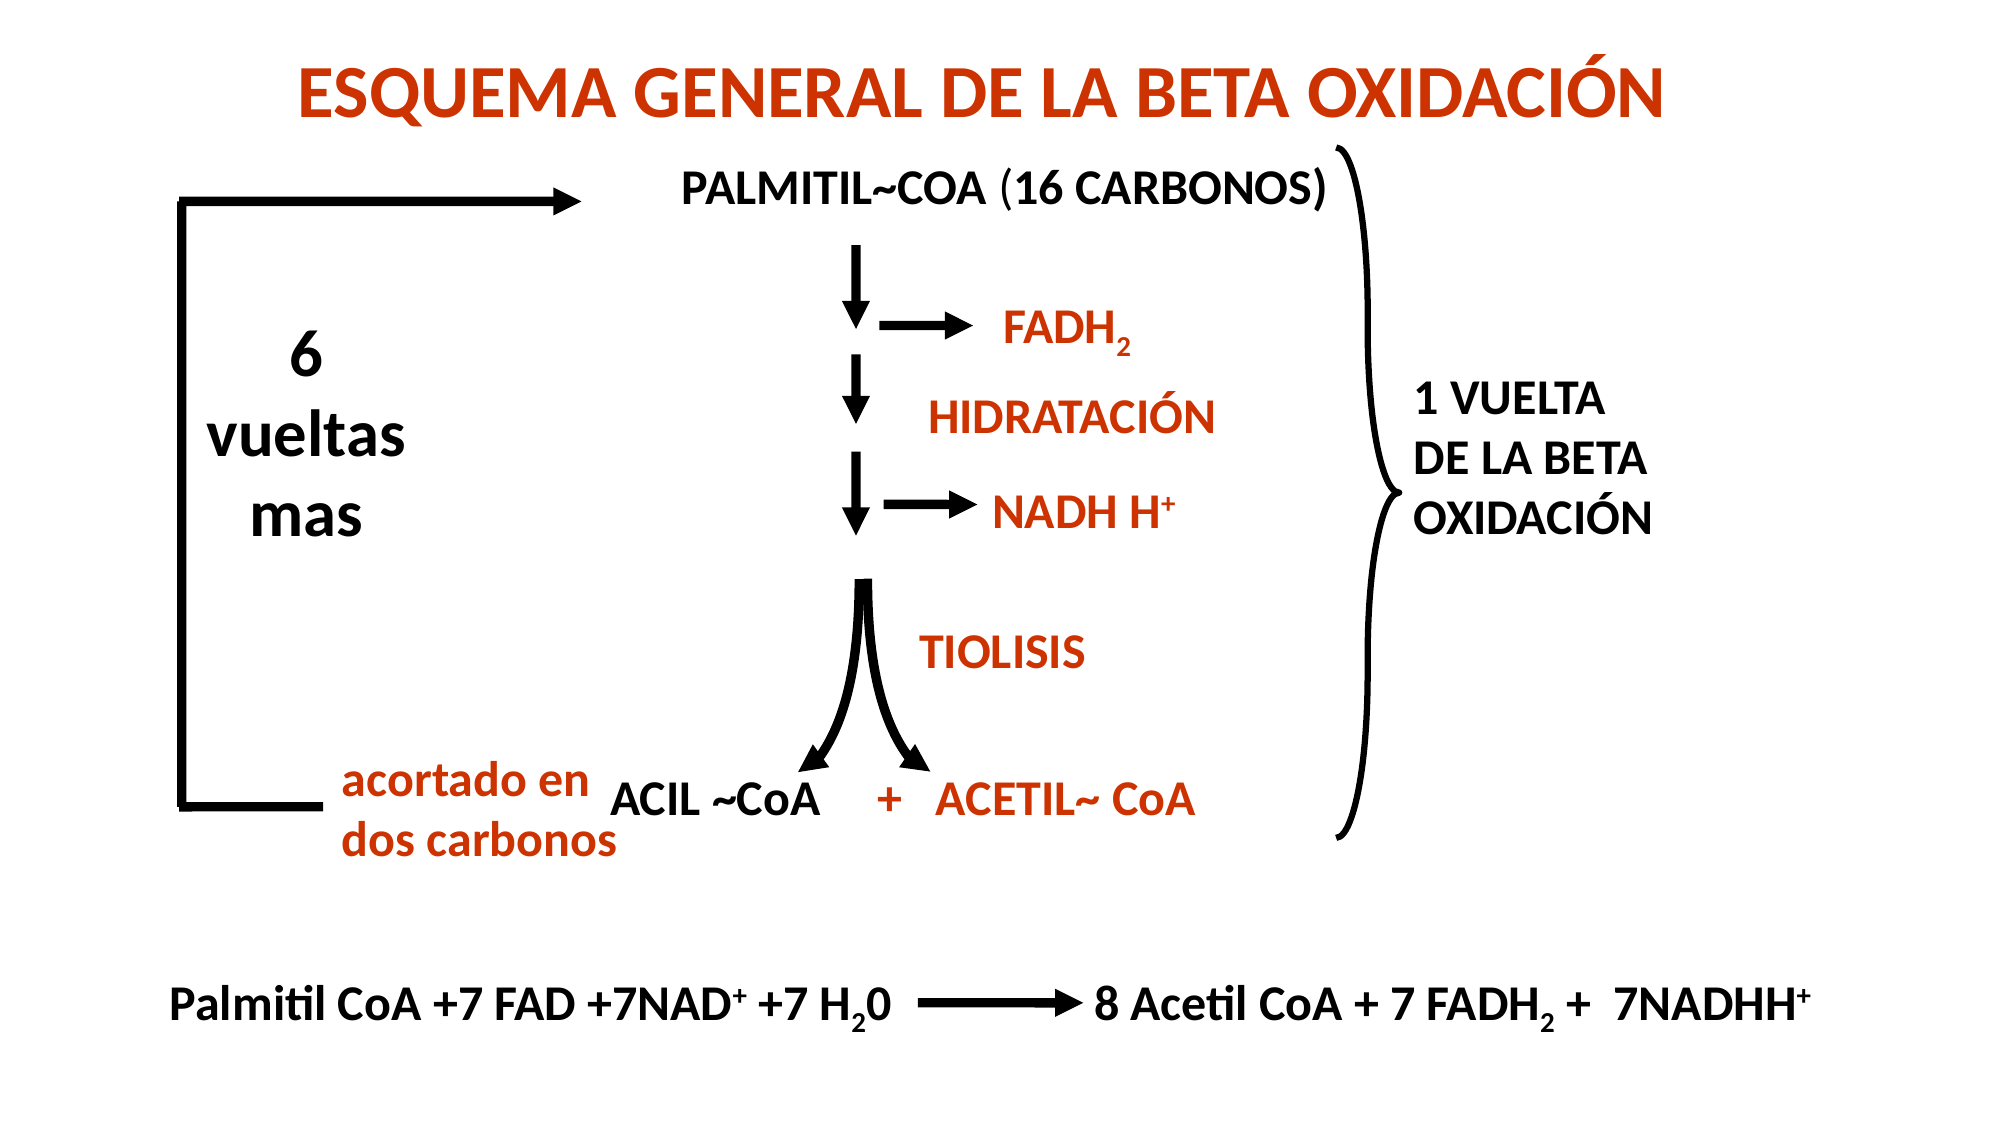

ESQUEMA GENERAL DE LA BETA OXIDACIÓN
PALMITIL~COA (16 CARBONOS)
FADH2
6 vueltas mas
1 VUELTA DE LA BETA OXIDACIÓN
HIDRATACIÓN
NADH H+
TIOLISIS
 ACIL ~CoA + ACETIL~ CoA
Palmitil CoA +7 FAD +7NAD+ +7 H20 8 Acetil CoA + 7 FADH2 + 7NADHH+
acortado en
dos carbonos